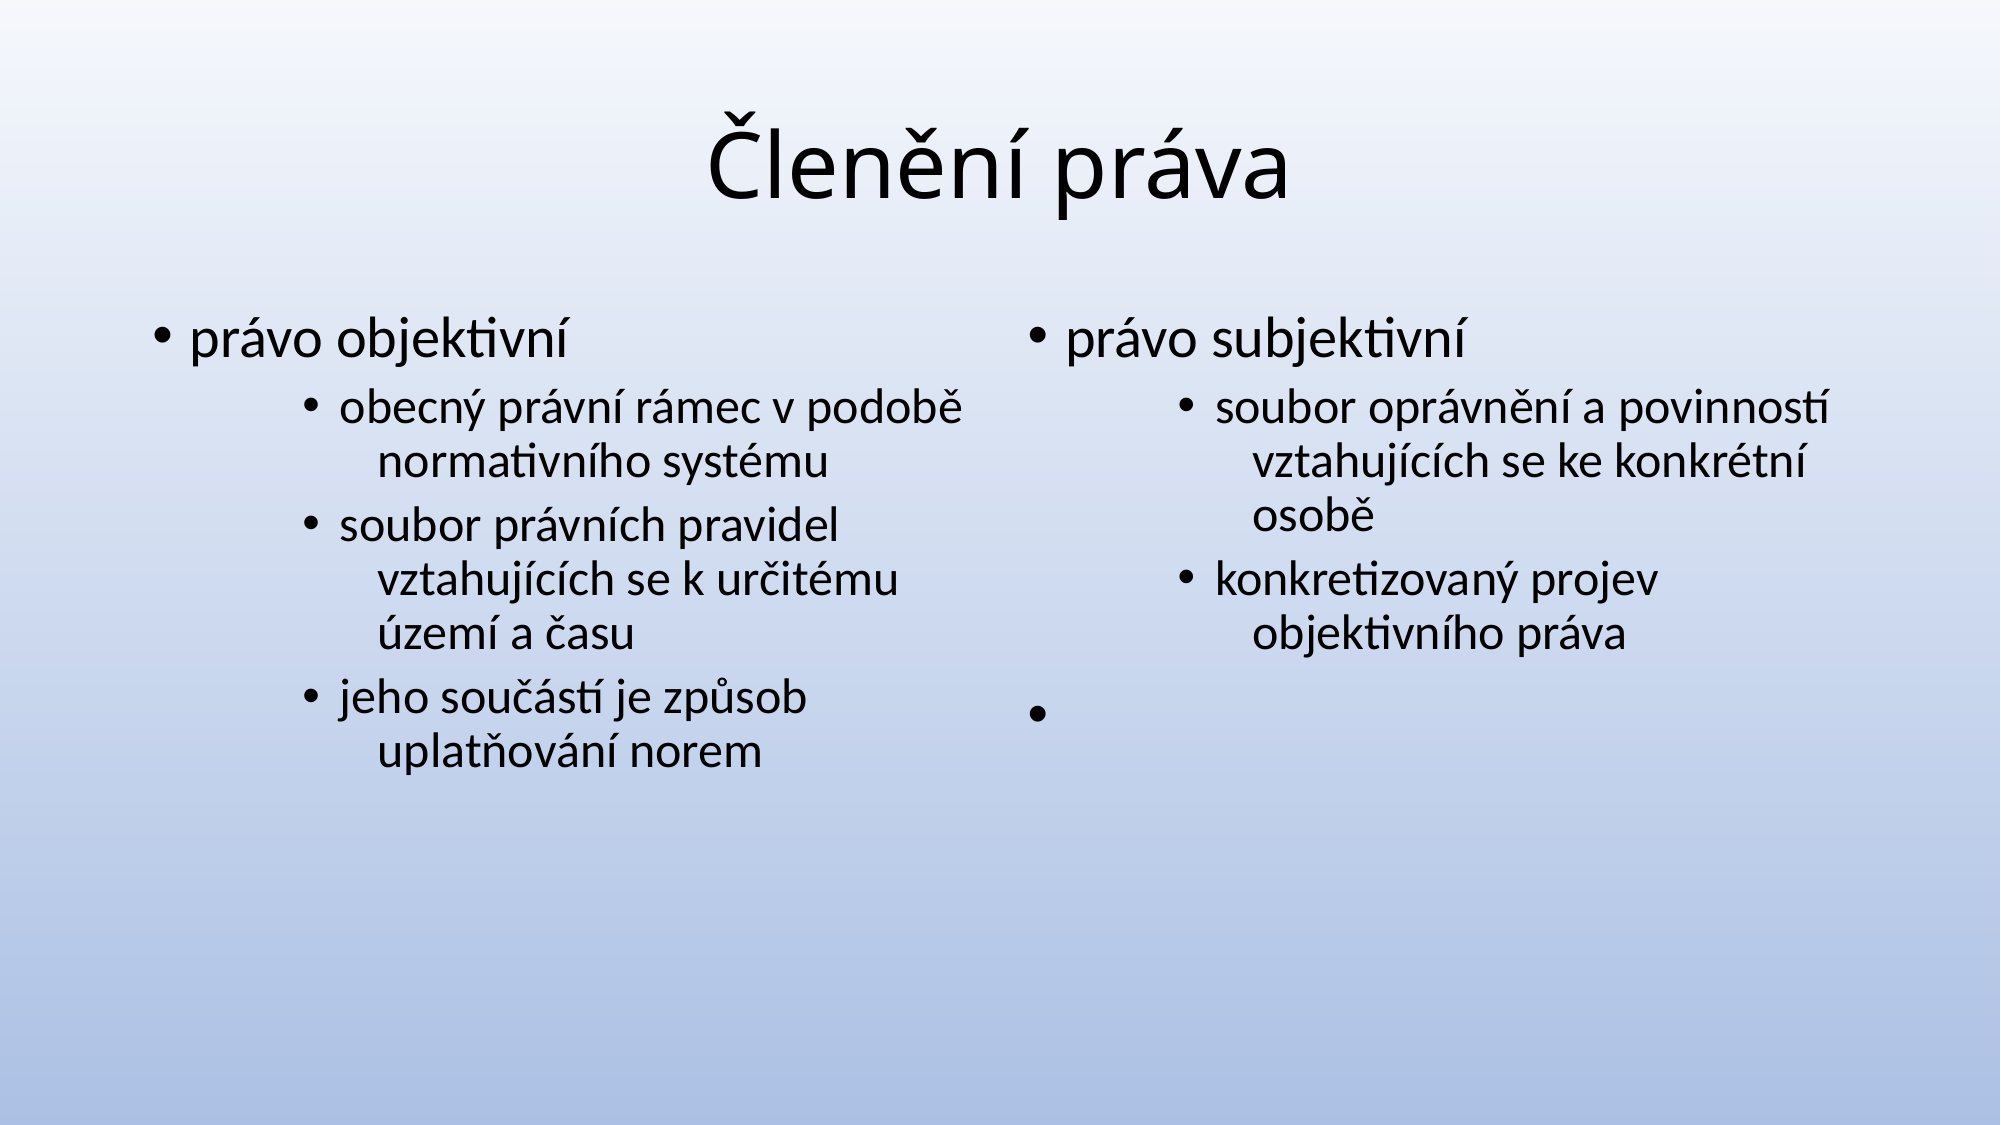

# Členění práva
právo objektivní
obecný právní rámec v podobě normativního systému
soubor právních pravidel vztahujících se k určitému území a času
jeho součástí je způsob uplatňování norem
právo subjektivní
soubor oprávnění a povinností vztahujících se ke konkrétní osobě
konkretizovaný projev objektivního práva